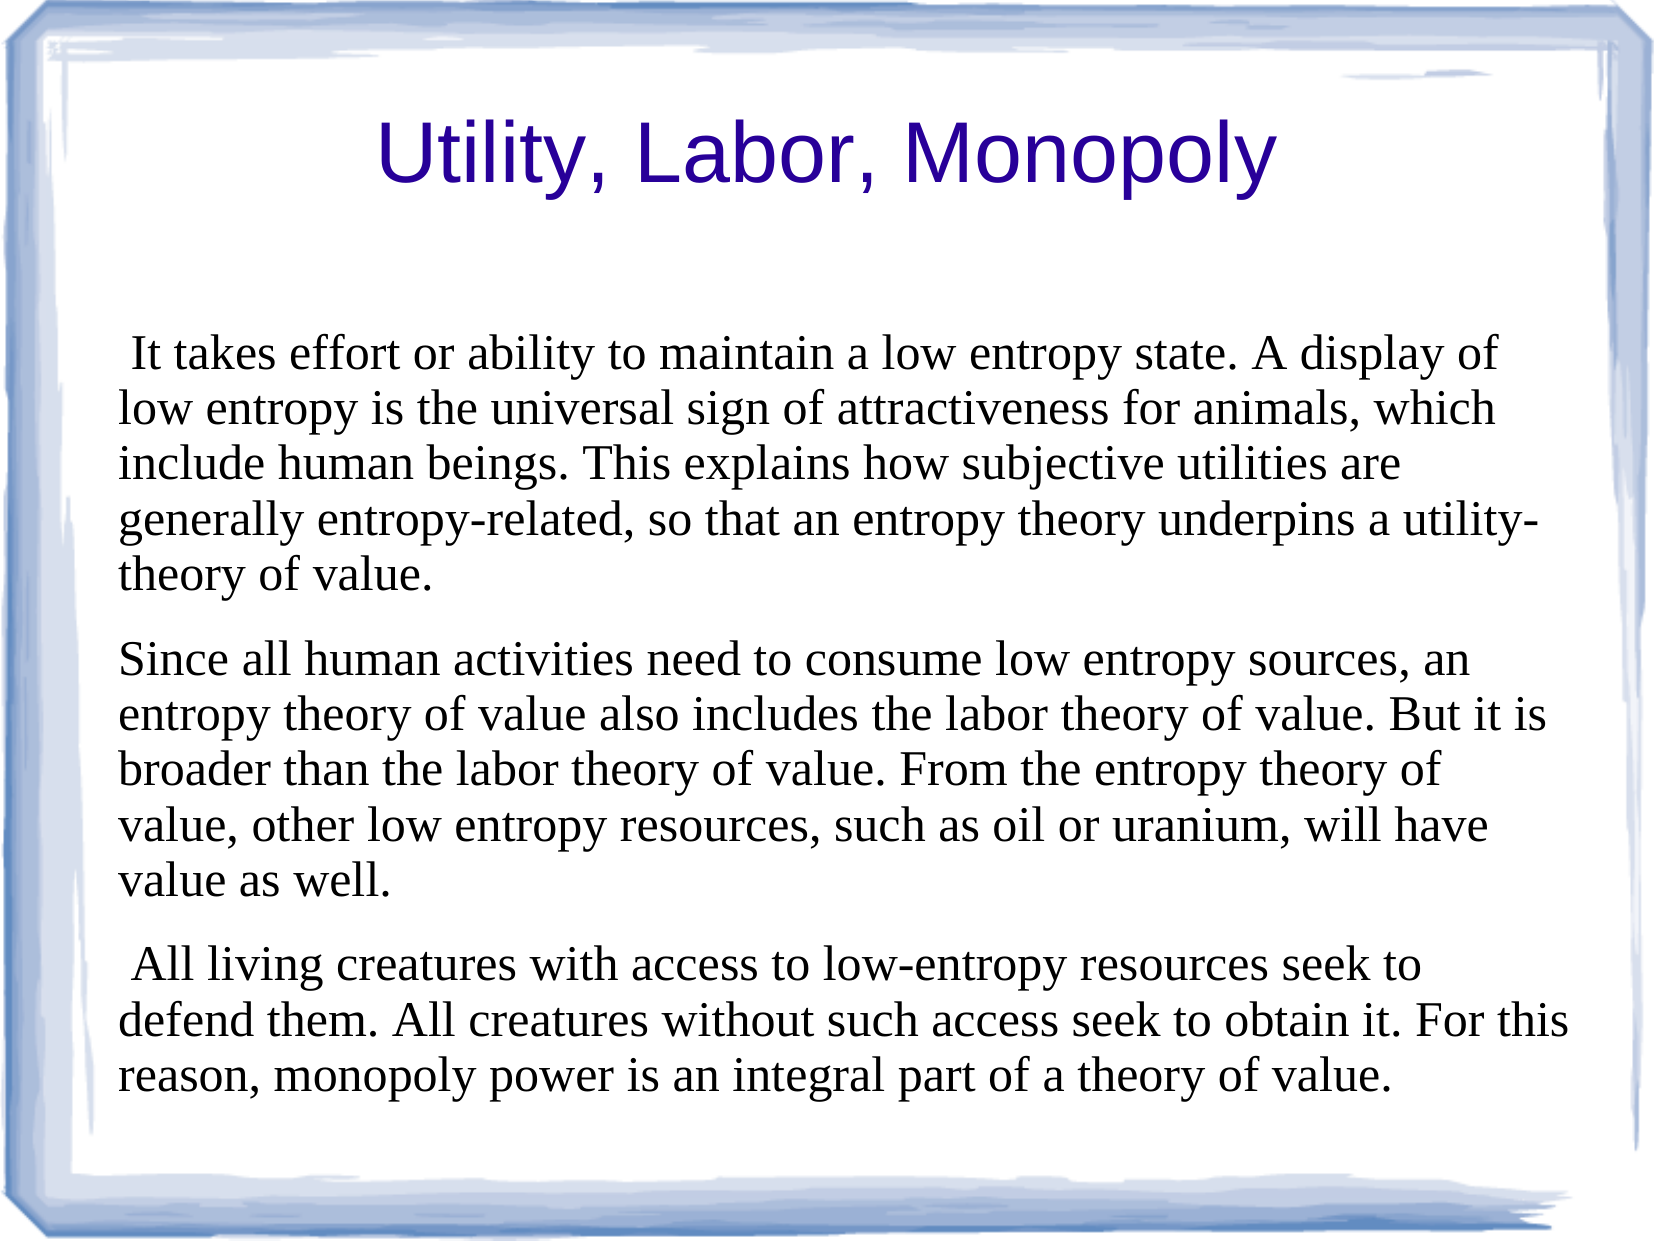

# Utility, Labor, Monopoly
 It takes effort or ability to maintain a low entropy state. A display of low entropy is the universal sign of attractiveness for animals, which include human beings. This explains how subjective utilities are generally entropy-related, so that an entropy theory underpins a utility-theory of value.
Since all human activities need to consume low entropy sources, an entropy theory of value also includes the labor theory of value. But it is broader than the labor theory of value. From the entropy theory of value, other low entropy resources, such as oil or uranium, will have value as well.
 All living creatures with access to low-entropy resources seek to defend them. All creatures without such access seek to obtain it. For this reason, monopoly power is an integral part of a theory of value.